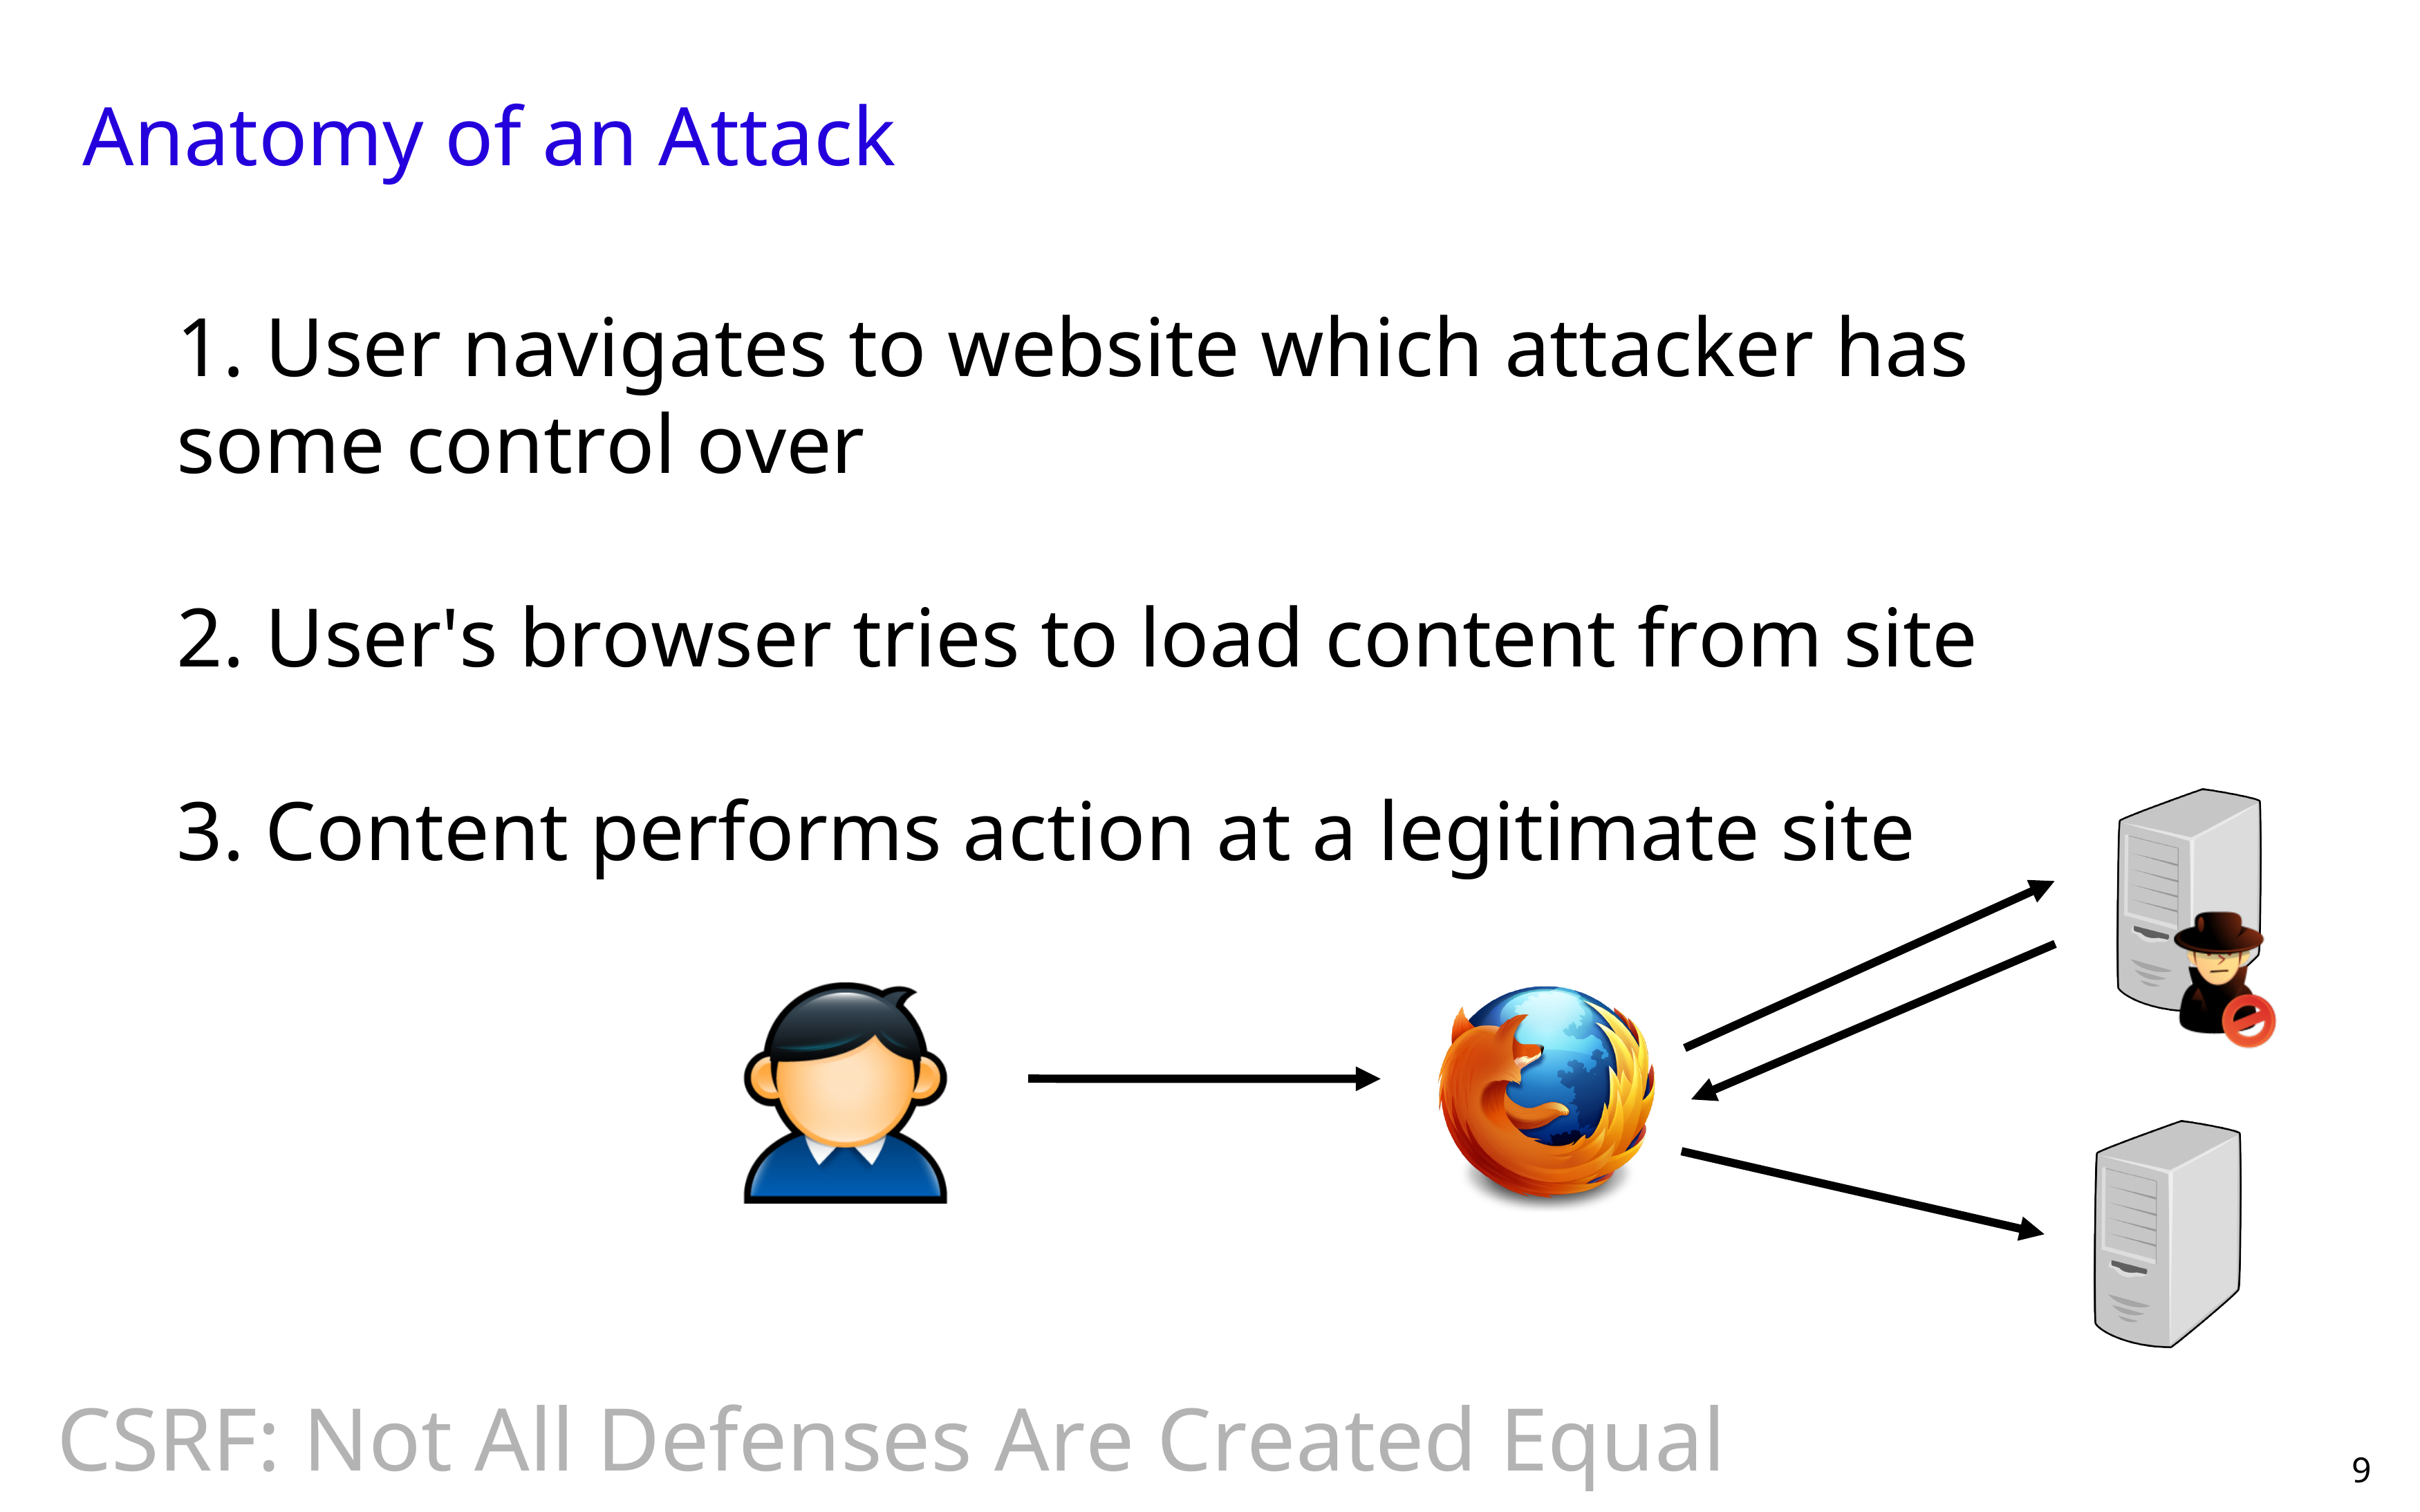

Anatomy of an Attack
1. User navigates to website which attacker has some control over
2. User's browser tries to load content from site
3. Content performs action at a legitimate site